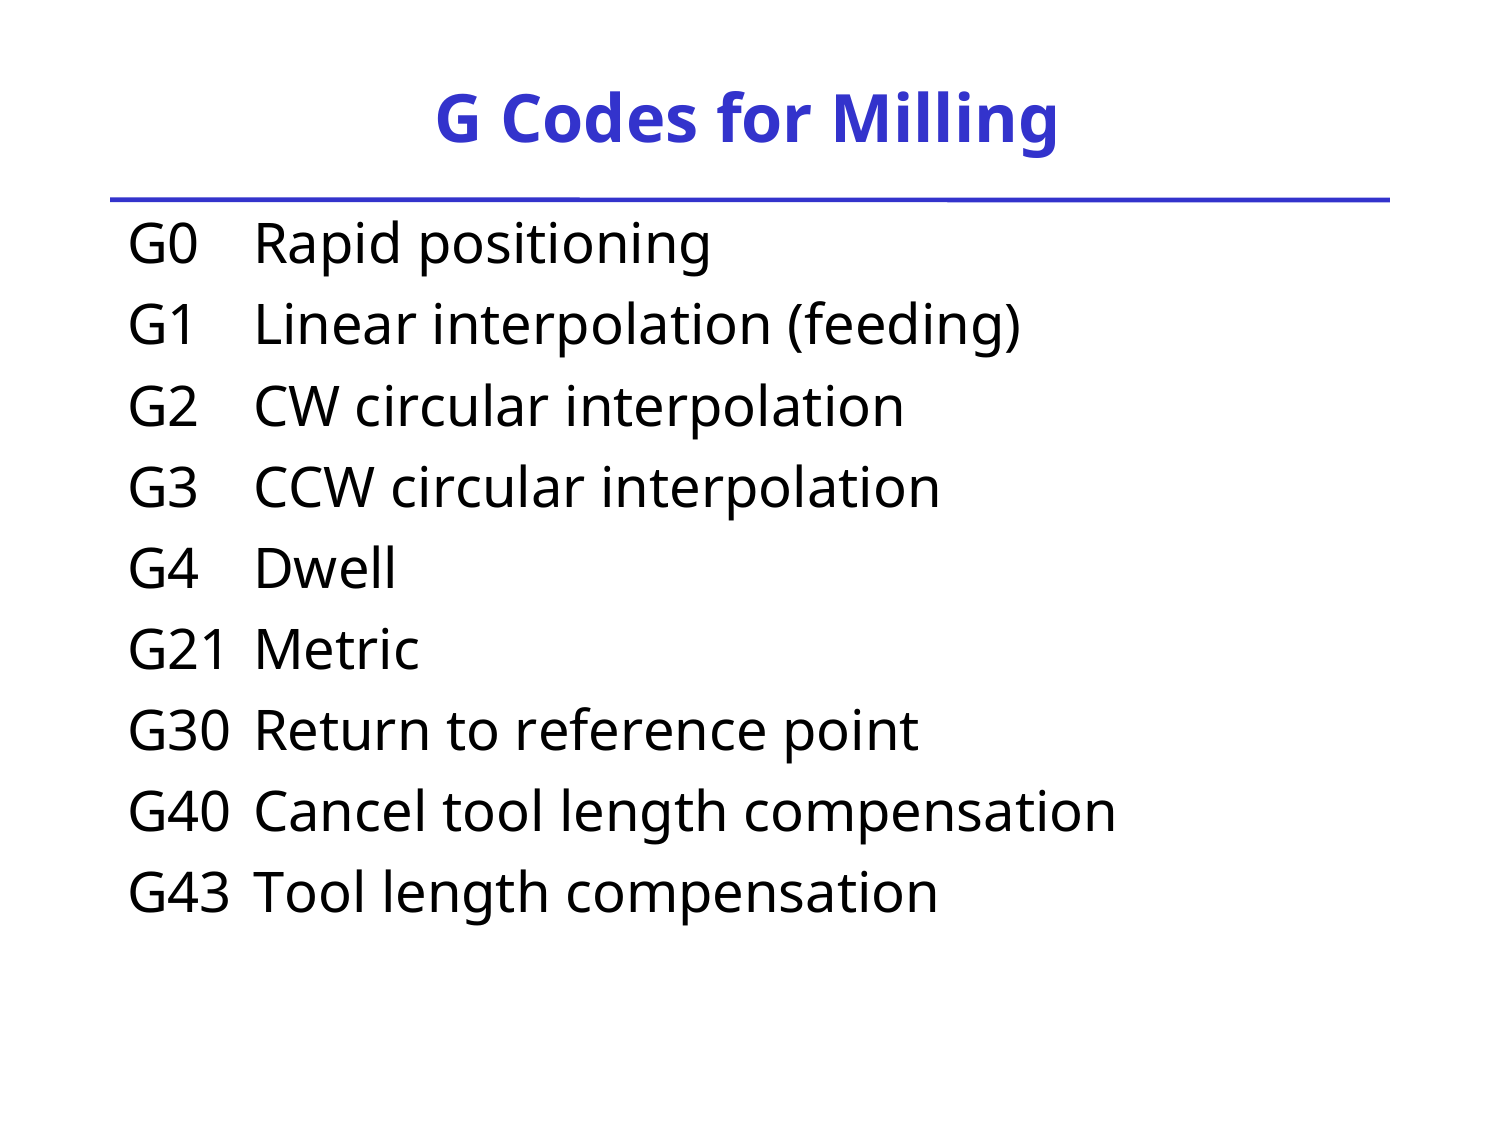

# G Codes for Milling
G0			Rapid positioning
G1			Linear interpolation (feeding)
G2		CW circular interpolation
G3		CCW circular interpolation
G4		Dwell
G21		Metric
G30		Return to reference point
G40	Cancel tool length compensation
G43	Tool length compensation